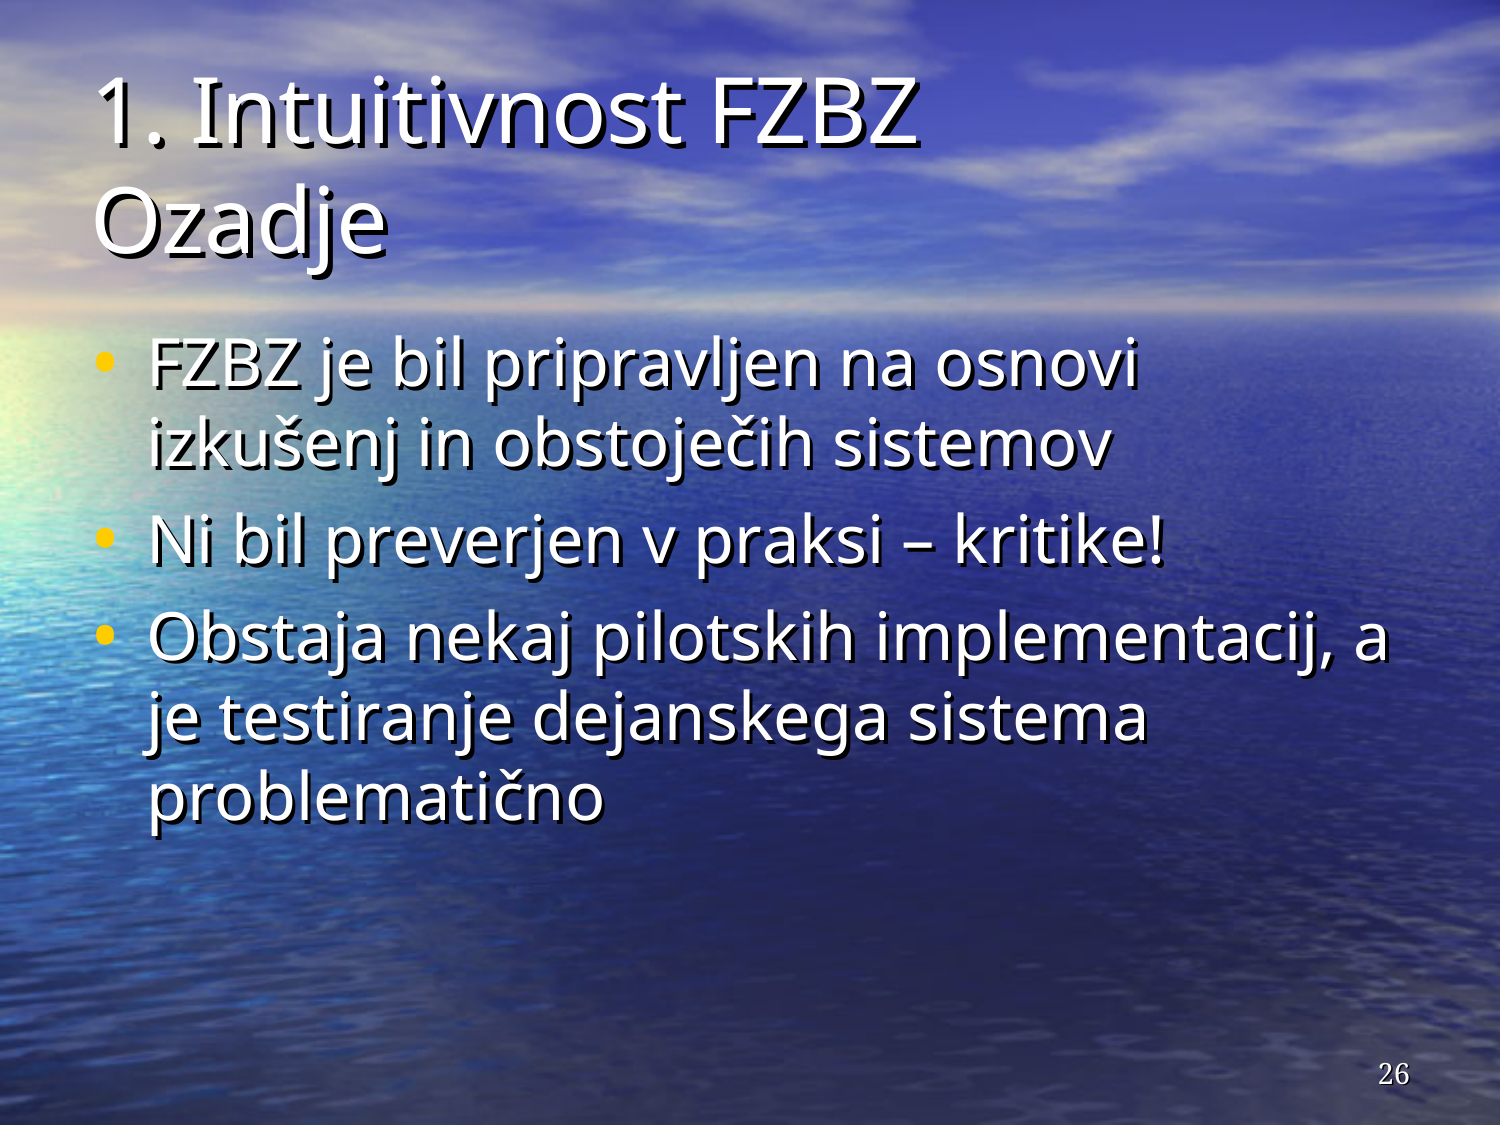

# 1. Intuitivnost FZBZ Ozadje
FZBZ je bil pripravljen na osnovi izkušenj in obstoječih sistemov
Ni bil preverjen v praksi – kritike!
Obstaja nekaj pilotskih implementacij, a je testiranje dejanskega sistema problematično